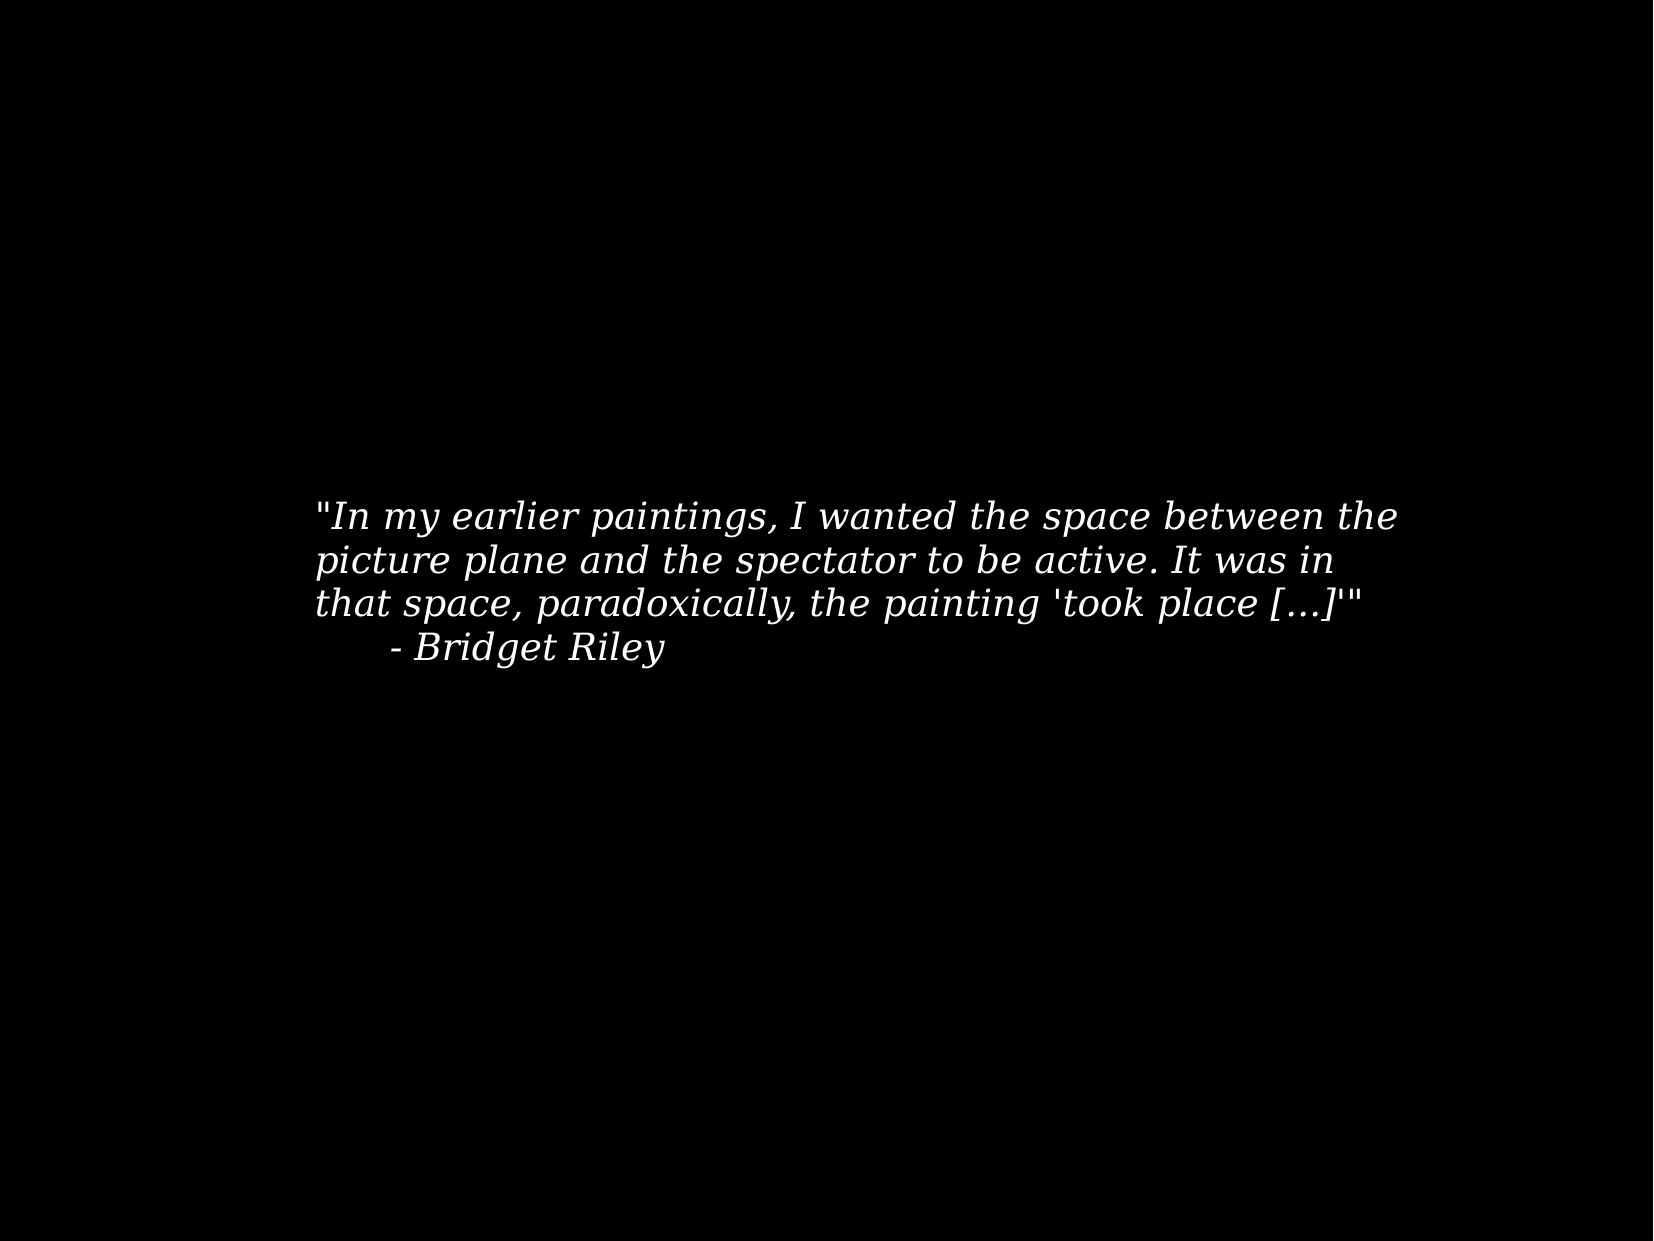

"In my earlier paintings, I wanted the space between the picture plane and the spectator to be active. It was in that space, paradoxically, the painting 'took place [...]'"
	- Bridget Riley